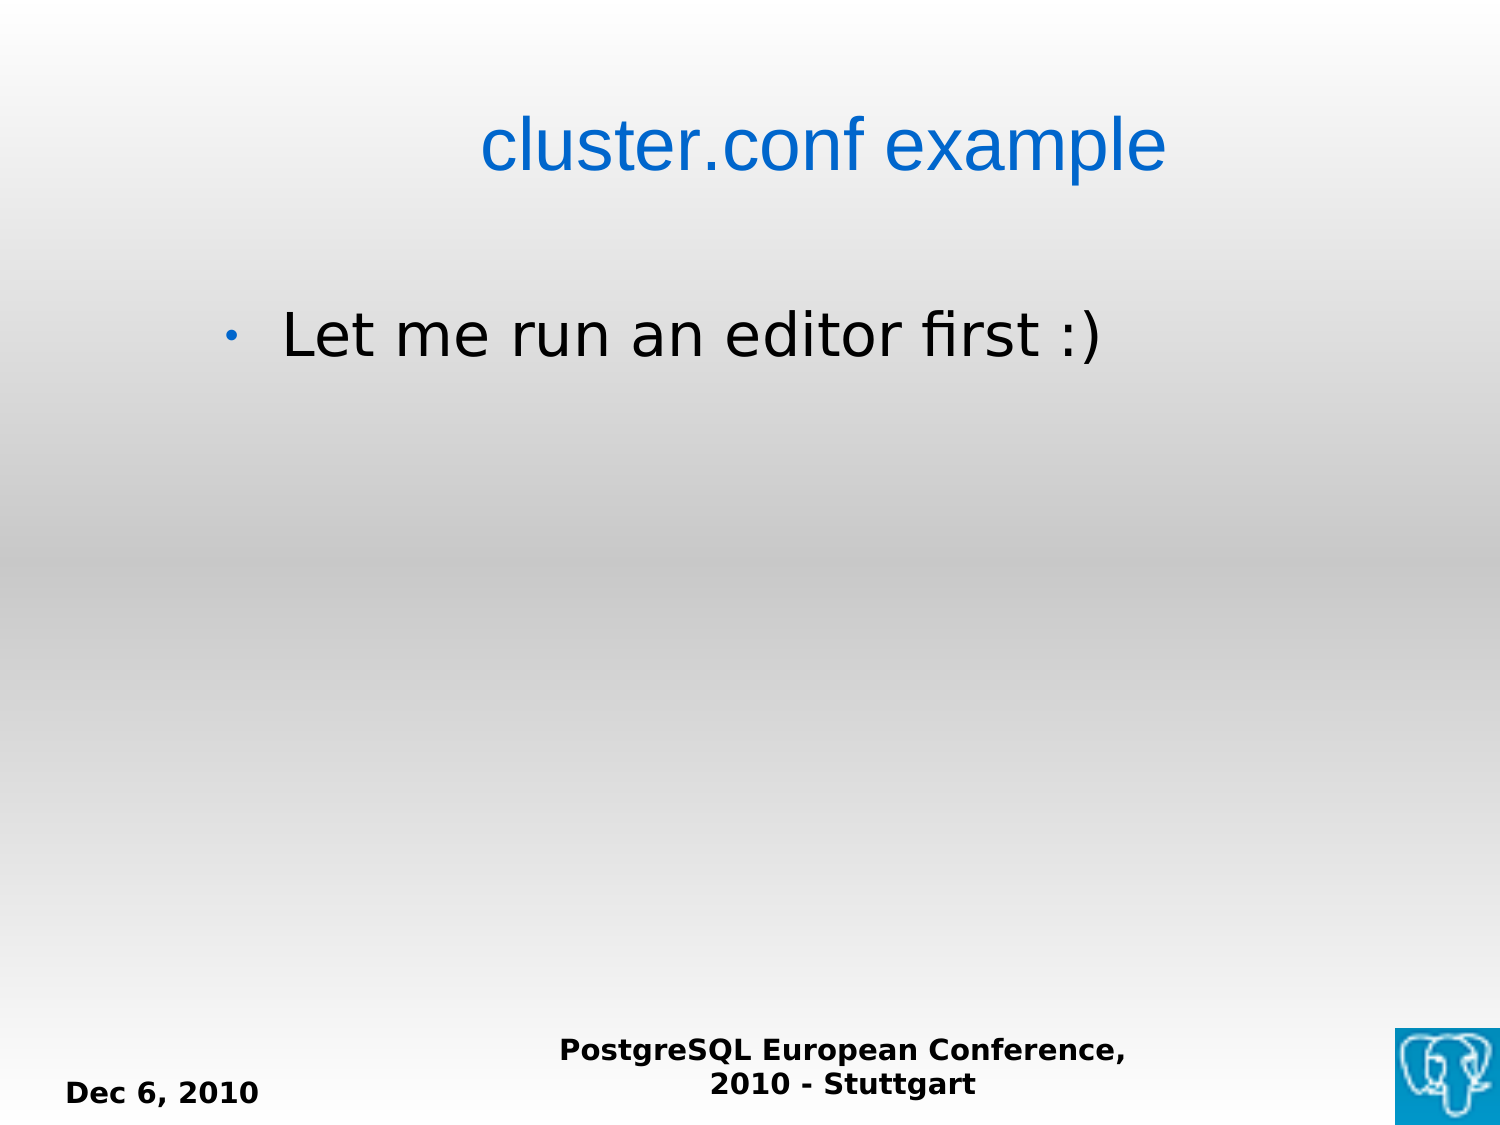

# cluster.conf example
Let me run an editor first :)